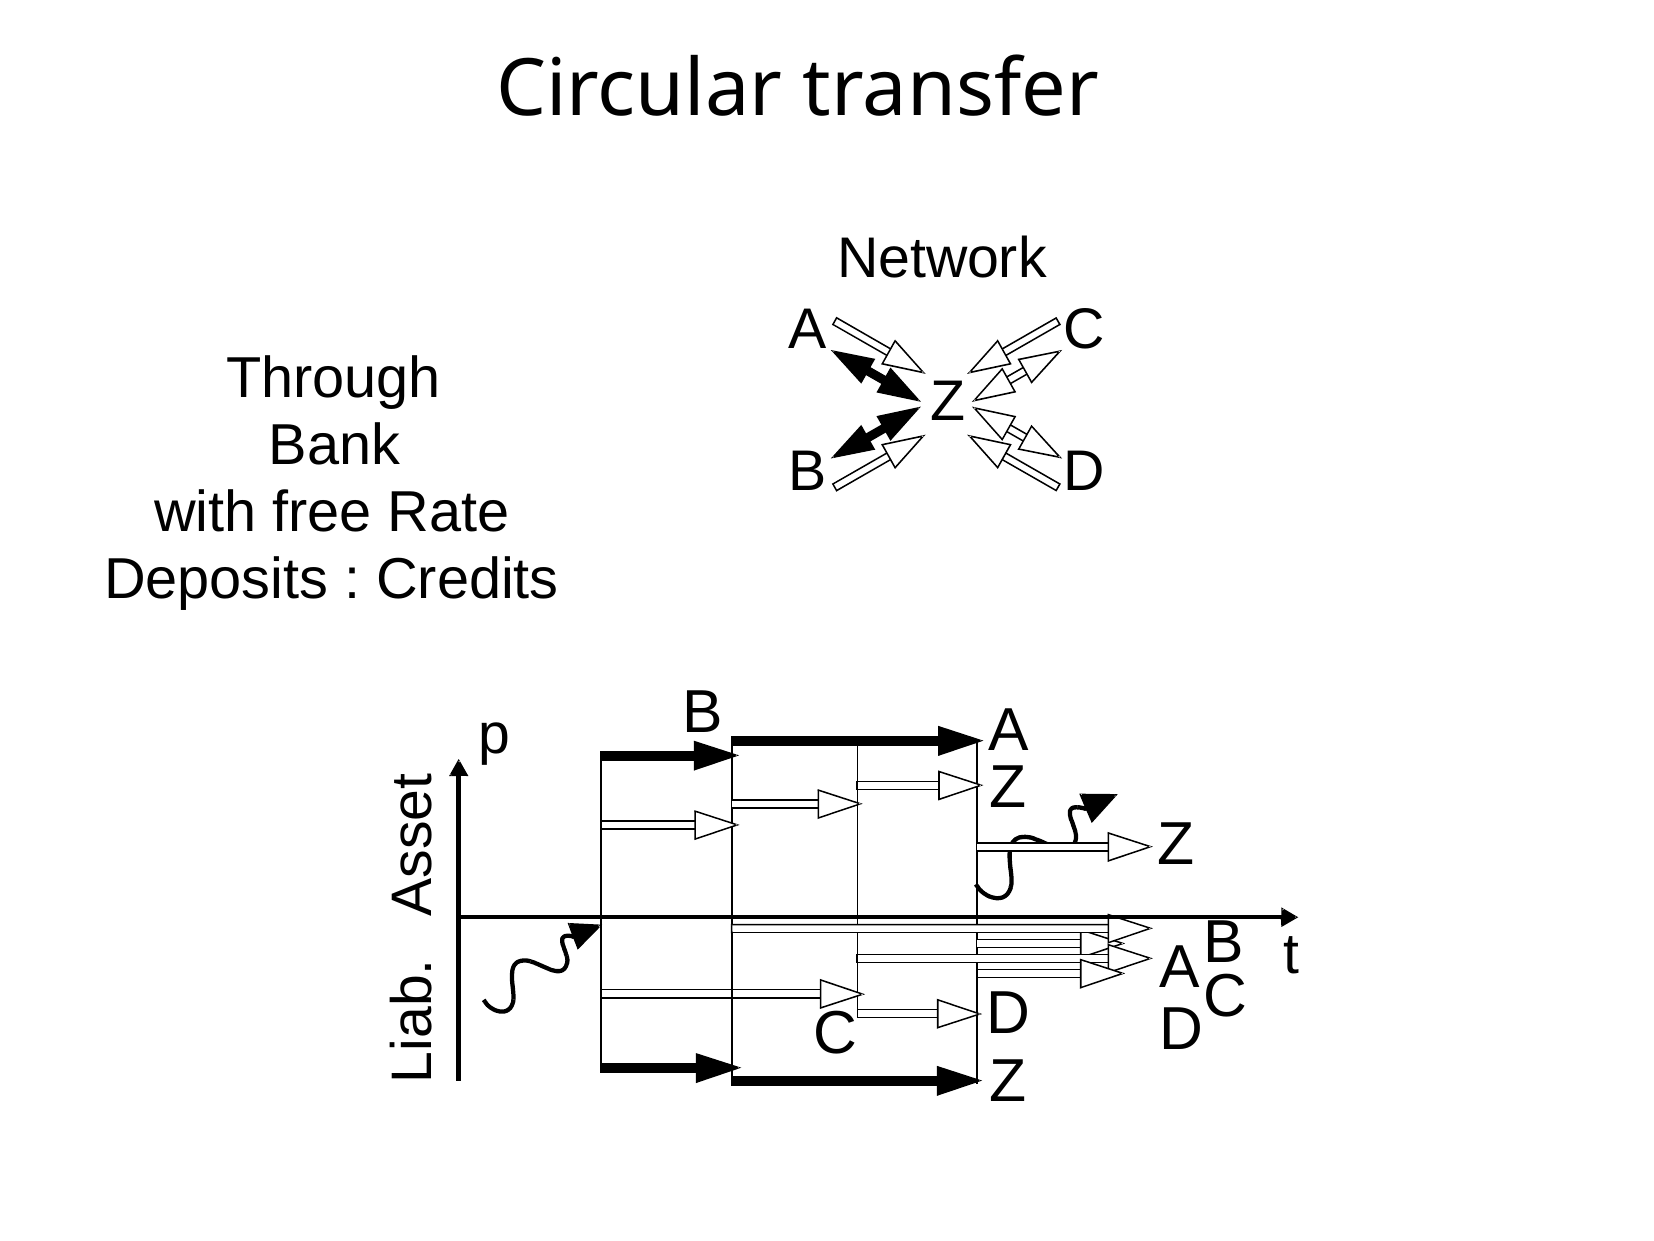

Circular transfer
Network
A
C
Through
Z
Bank
B
D
with free Rate
Deposits : Credits
B
A
p
Z
Asset
Z
B
t
A
C
D
Liab.
D
C
Z